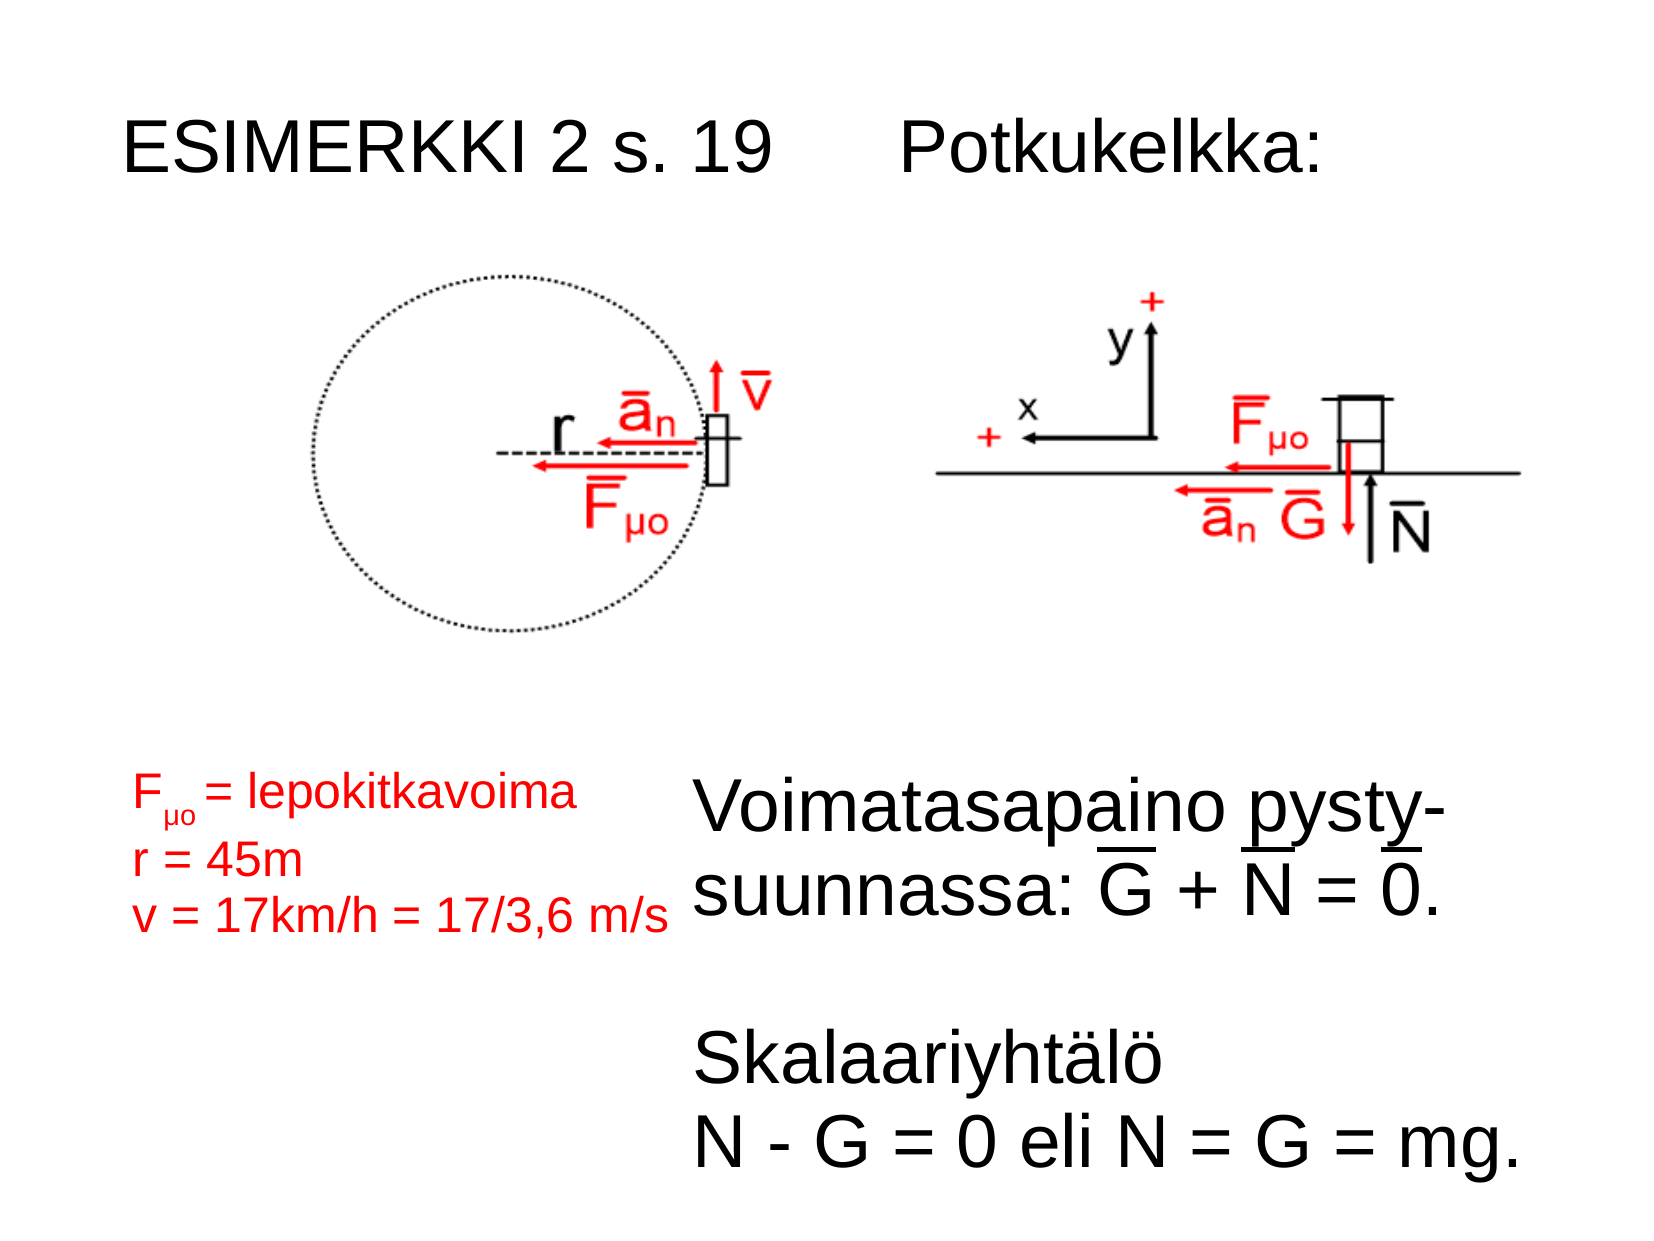

ESIMERKKI 2 s. 19 Potkukelkka:
Fμo = lepokitkavoima
r = 45m
v = 17km/h = 17/3,6 m/s
Voimatasapaino pysty-suunnassa: G + N = 0.
Skalaariyhtälö
N - G = 0 eli N = G = mg.